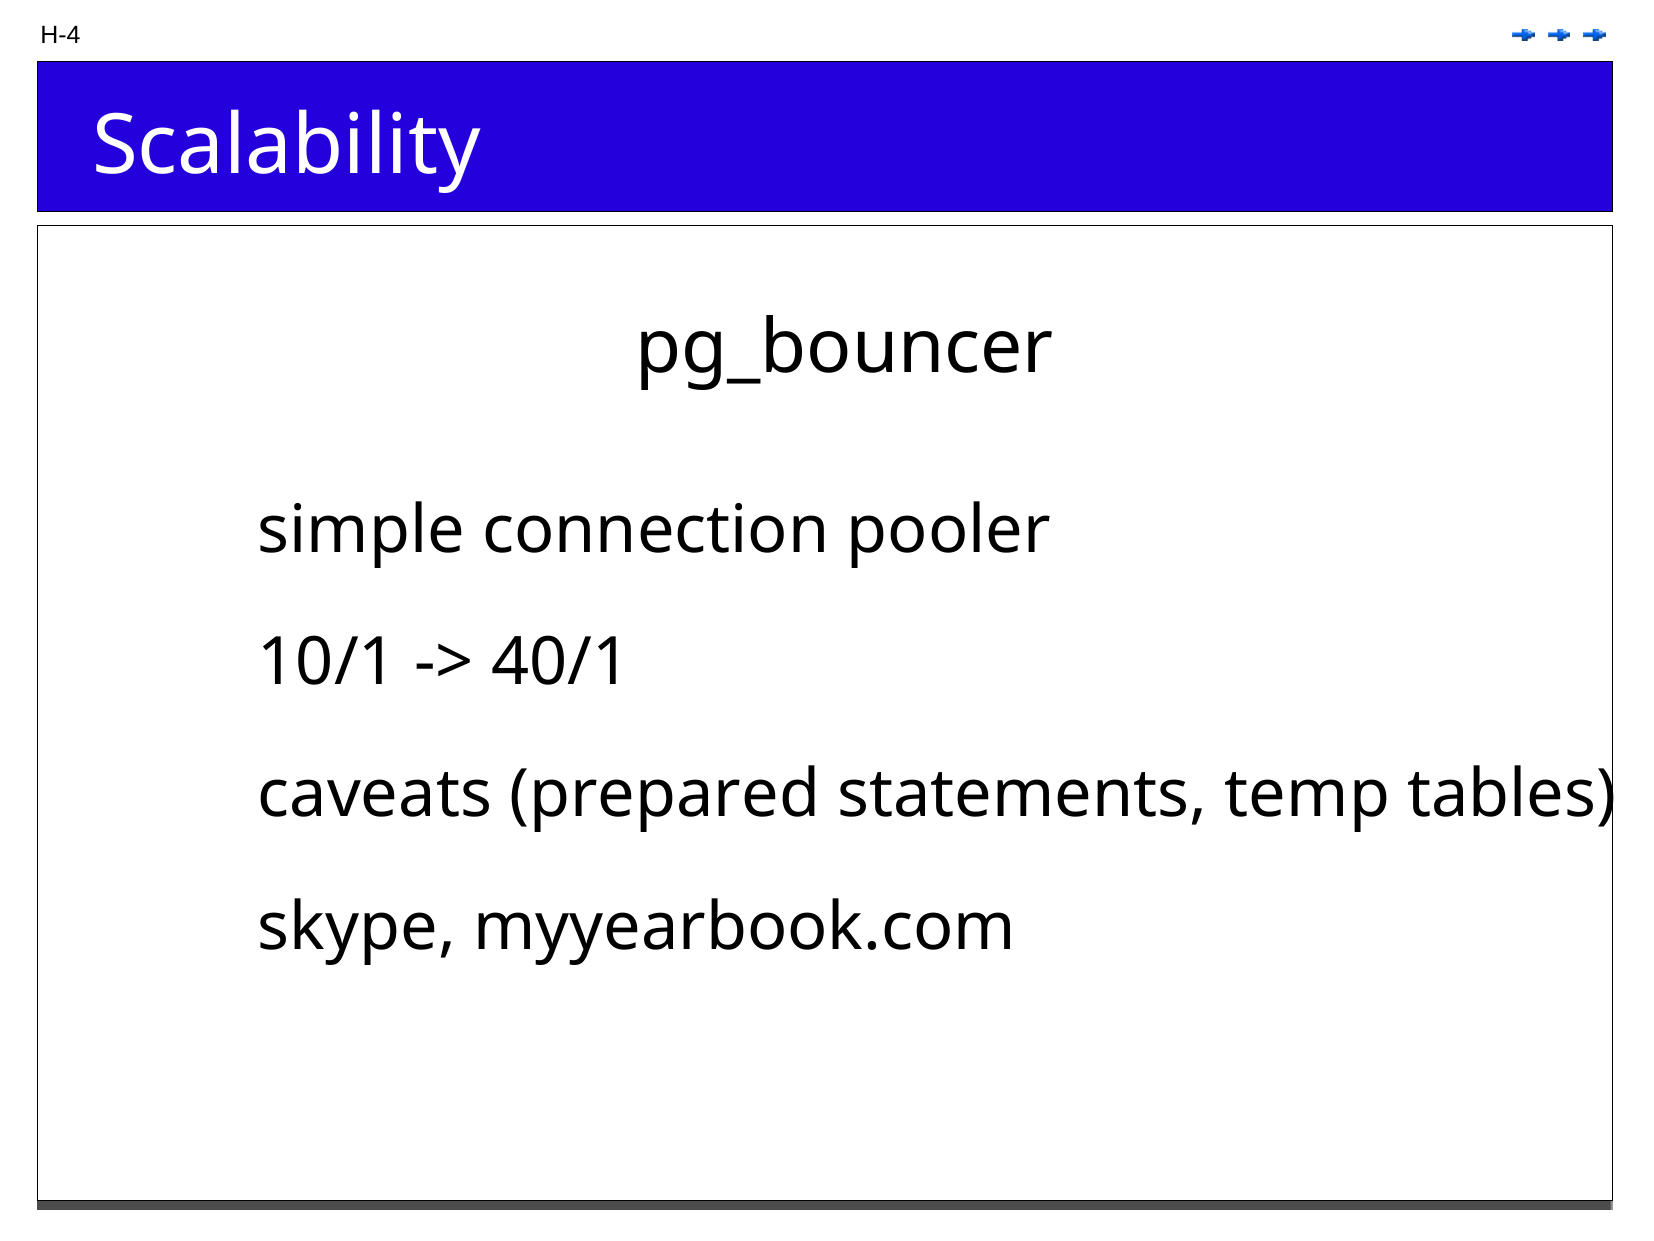

H-4
Scalability
pg_bouncer
 simple connection pooler
 10/1 -> 40/1
 caveats (prepared statements, temp tables)
 skype, myyearbook.com